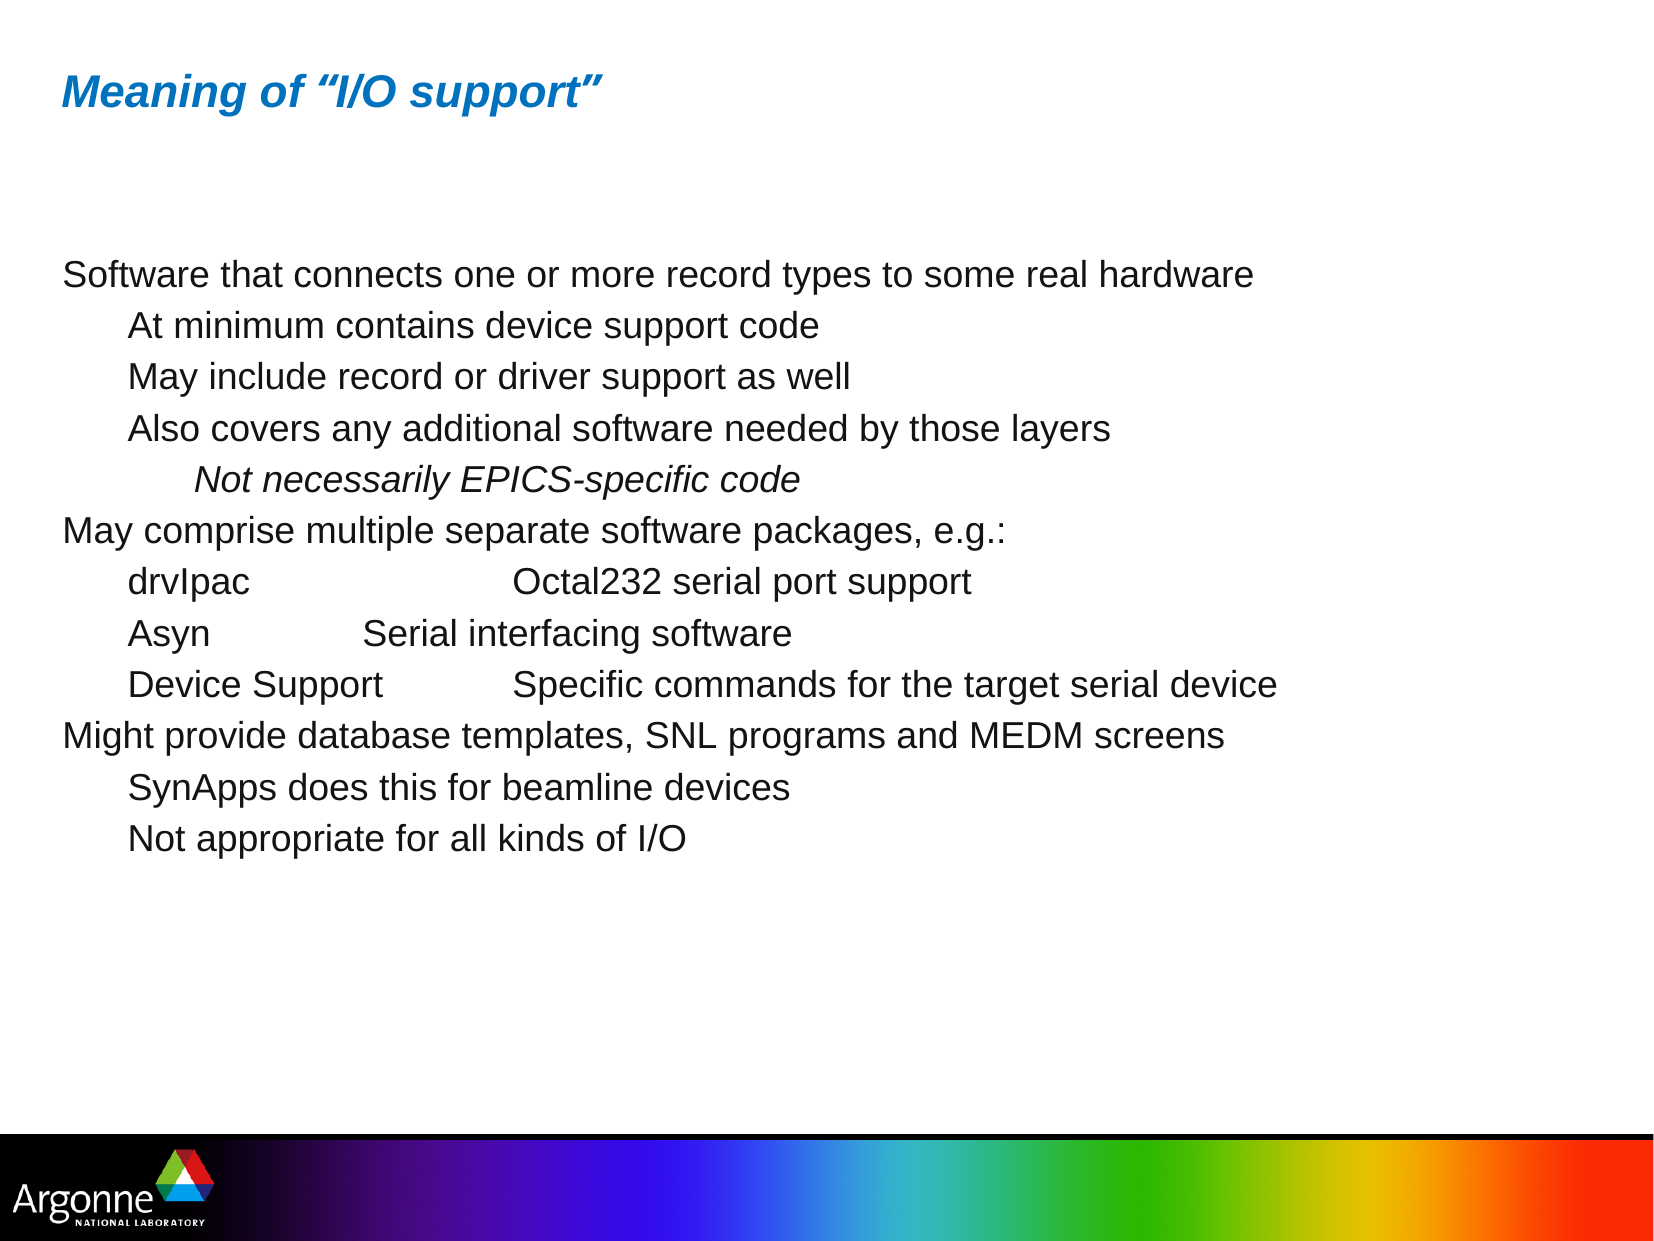

# Meaning of “I/O support”
Software that connects one or more record types to some real hardware
At minimum contains device support code
May include record or driver support as well
Also covers any additional software needed by those layers
Not necessarily EPICS-specific code
May comprise multiple separate software packages, e.g.:
drvIpac		Octal232 serial port support
Asyn		Serial interfacing software
Device Support	Specific commands for the target serial device
Might provide database templates, SNL programs and MEDM screens
SynApps does this for beamline devices
Not appropriate for all kinds of I/O